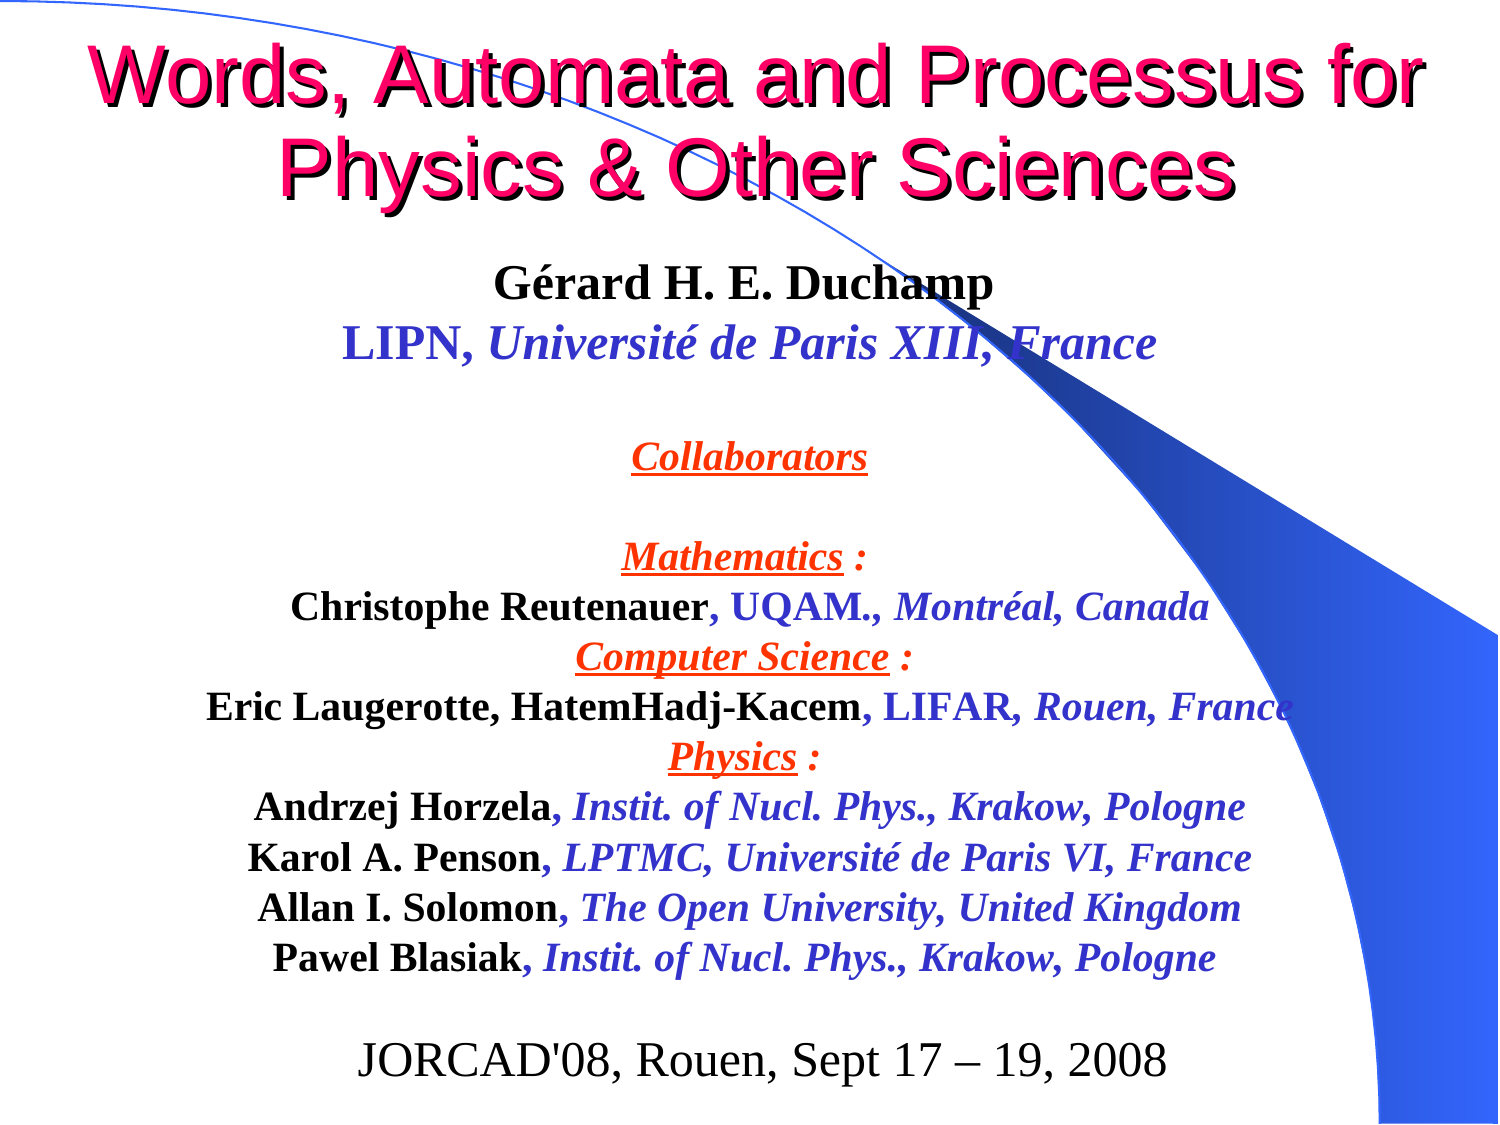

# Words, Automata and Processus for Physics & Other Sciences
Gérard H. E. Duchamp
LIPN, Université de Paris XIII, France
Collaborators
Mathematics :
Christophe Reutenauer, UQAM., Montréal, Canada
Computer Science :
Eric Laugerotte, HatemHadj-Kacem, LIFAR, Rouen, France
Physics :
Andrzej Horzela, Instit. of Nucl. Phys., Krakow, Pologne
Karol A. Penson, LPTMC, Université de Paris VI, France
Allan I. Solomon, The Open University, United Kingdom
Pawel Blasiak, Instit. of Nucl. Phys., Krakow, Pologne
JORCAD'08, Rouen, Sept 17 – 19, 2008